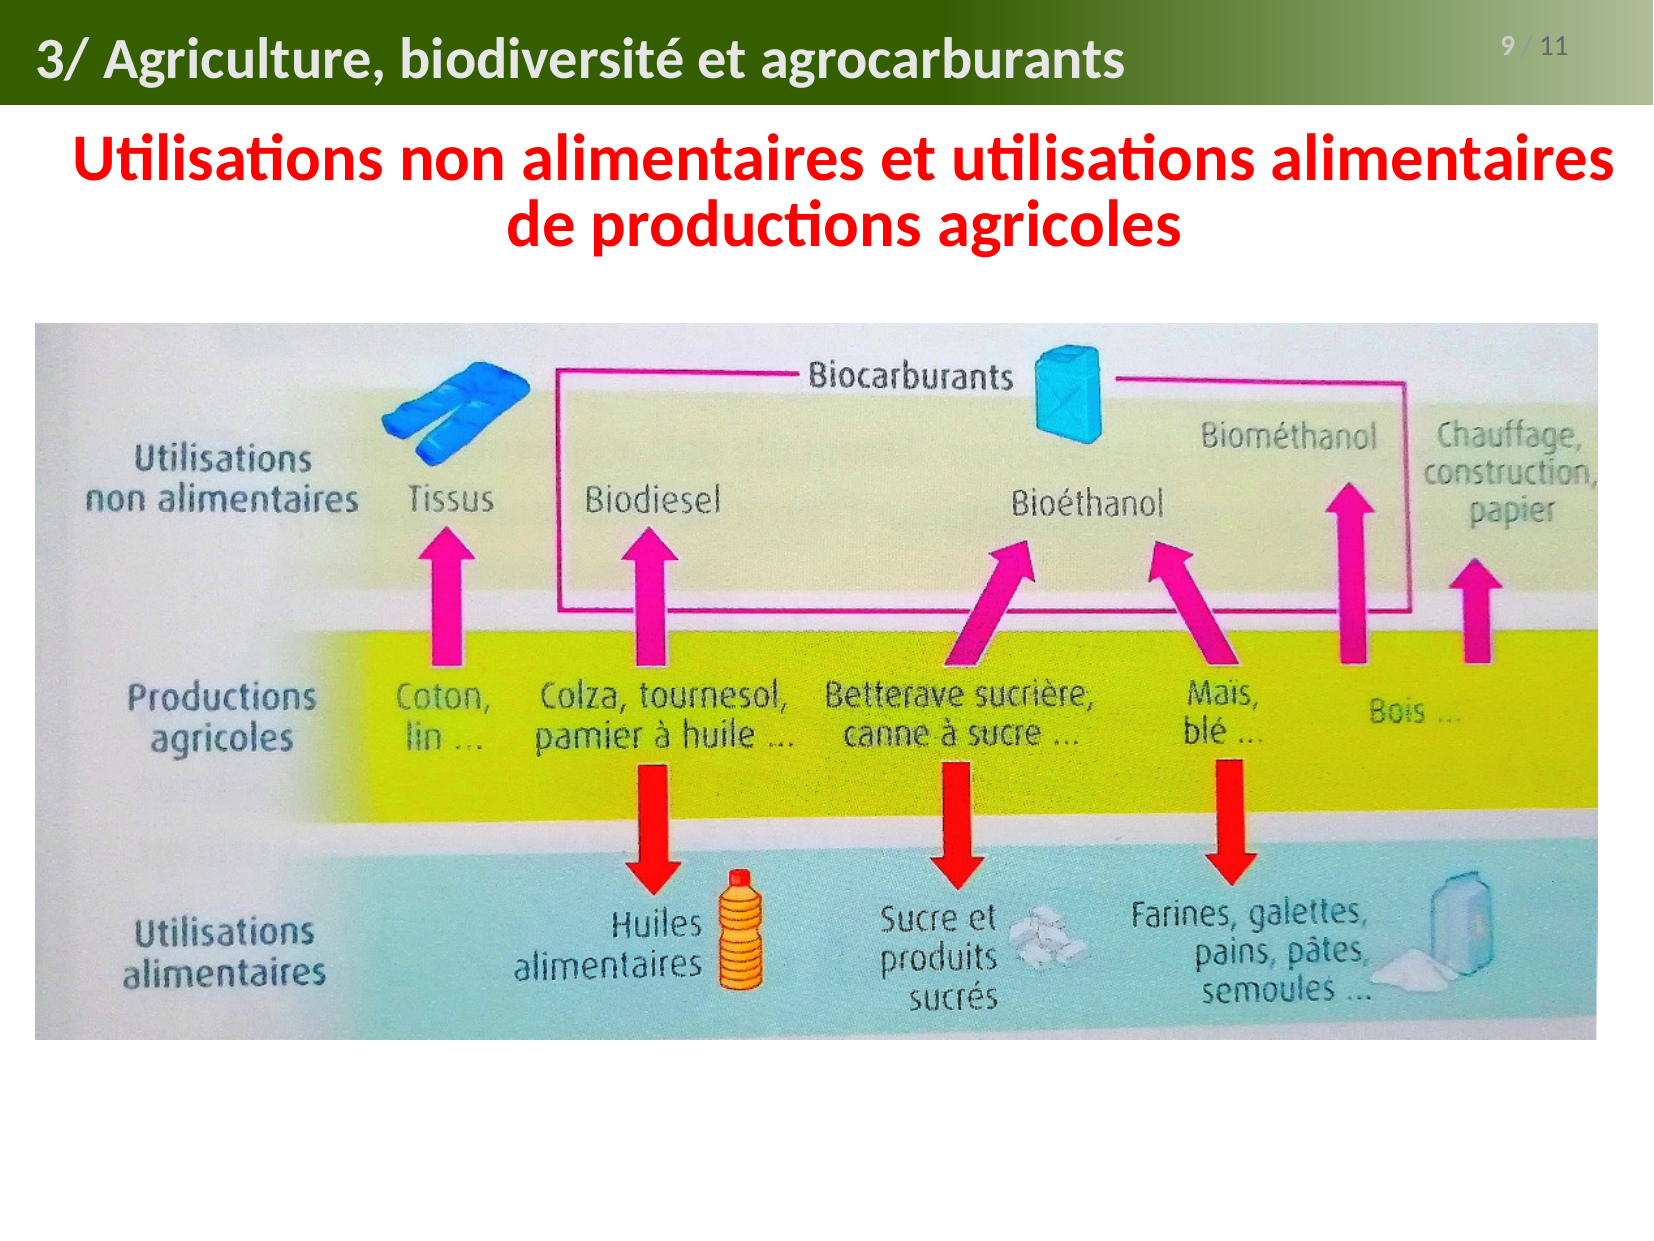

# 3/ Agriculture, biodiversité et agrocarburants
Utilisations non alimentaires et utilisations alimentaires de productions agricoles